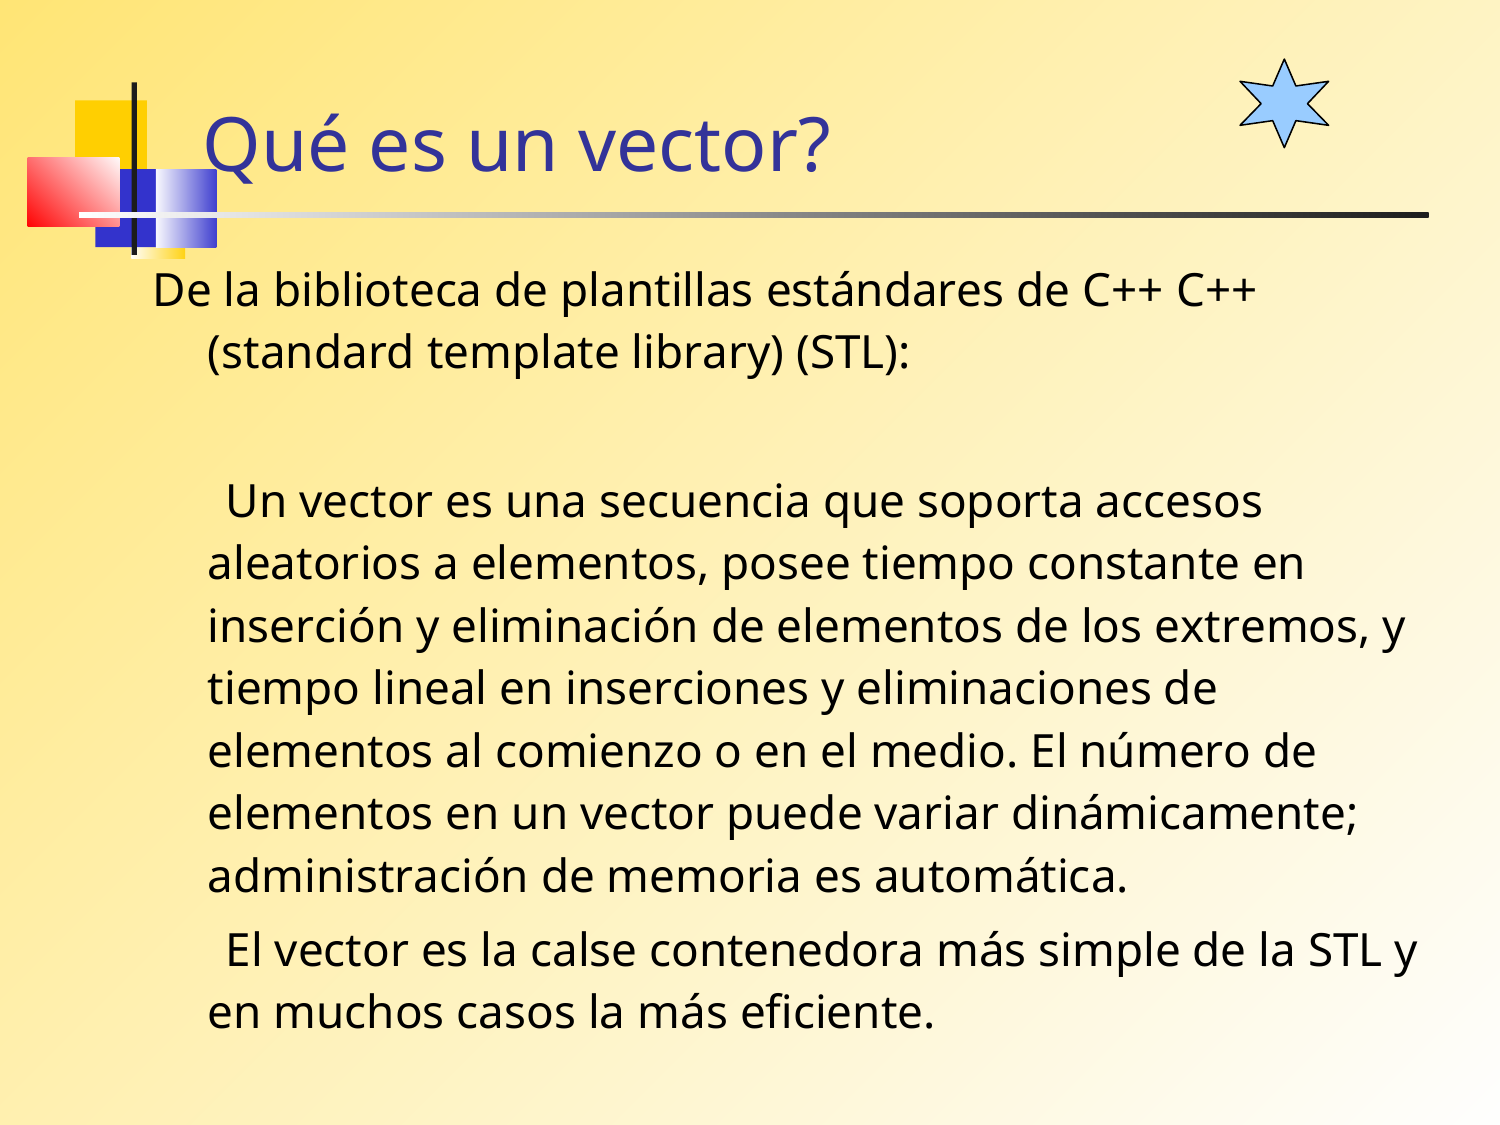

# Qué es un vector?
De la biblioteca de plantillas estándares de C++ C++ (standard template library) (STL):
	Un vector es una secuencia que soporta accesos aleatorios a elementos, posee tiempo constante en inserción y eliminación de elementos de los extremos, y tiempo lineal en inserciones y eliminaciones de elementos al comienzo o en el medio. El número de elementos en un vector puede variar dinámicamente; administración de memoria es automática.
	El vector es la calse contenedora más simple de la STL y en muchos casos la más eficiente.